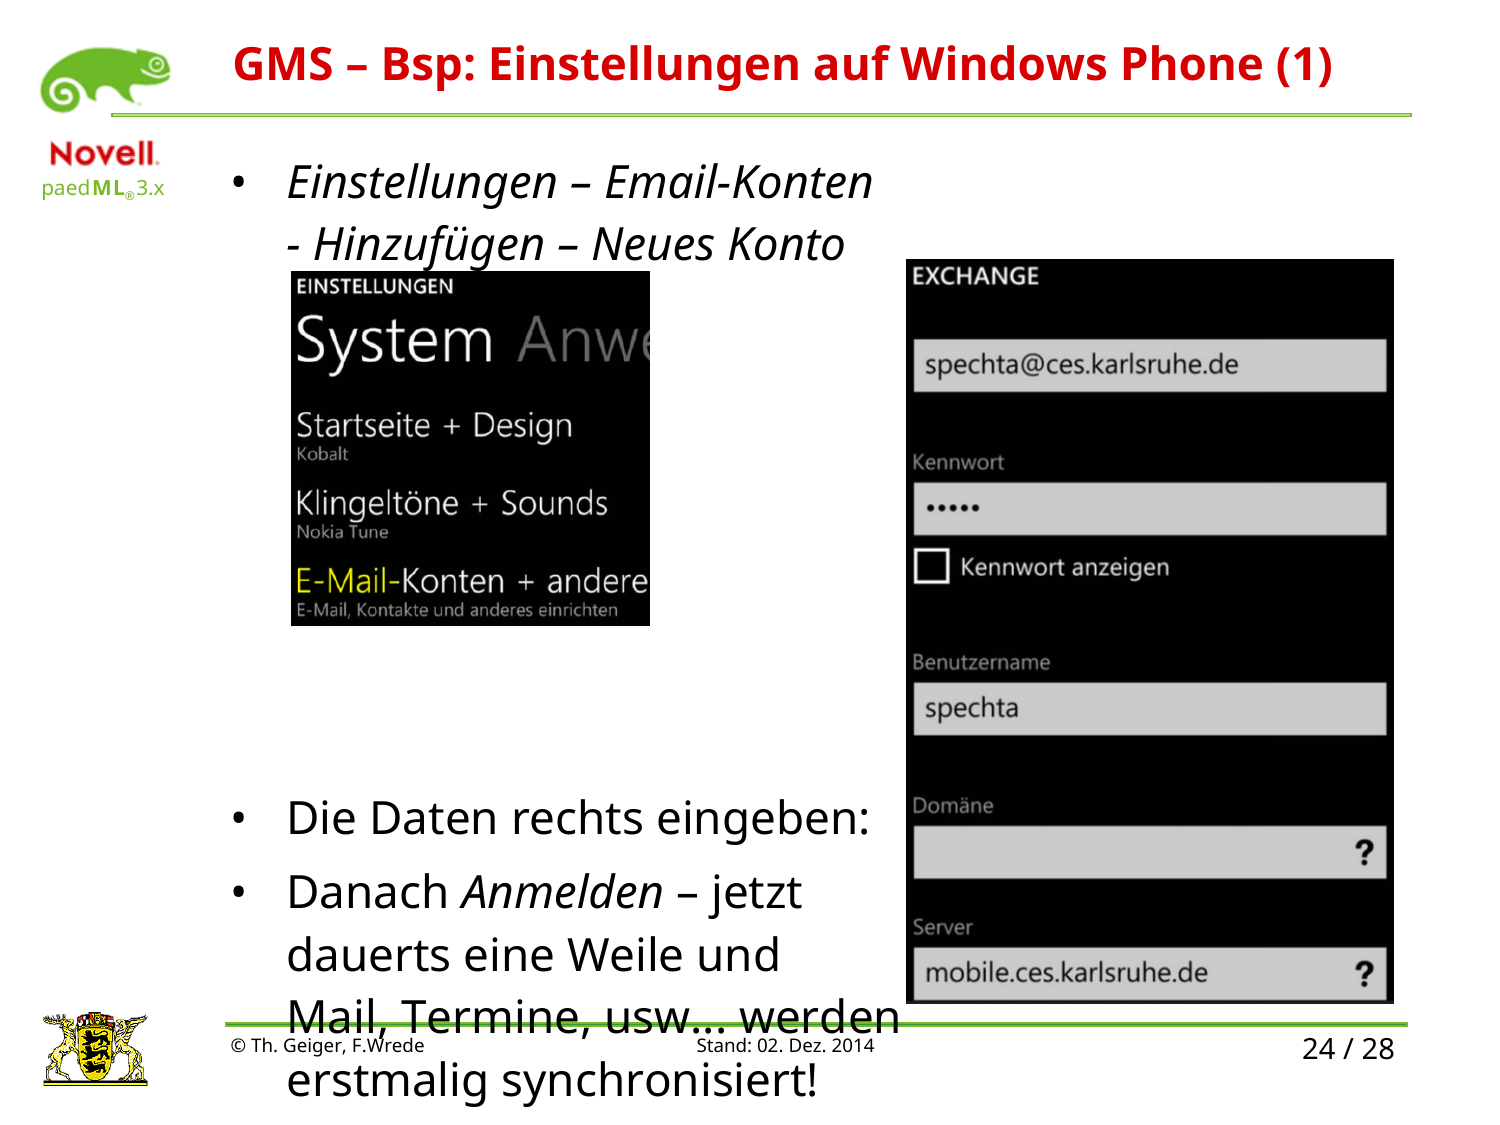

# GMS – Bsp: Einstellungen auf Windows Phone (1)
Einstellungen – Email-Konten
- Hinzufügen – Neues Konto
Die Daten rechts eingeben:
Danach Anmelden – jetzt
dauerts eine Weile und
Mail, Termine, usw... werden
erstmalig synchronisiert!
24
© Th. Geiger, F.Wrede
02. Dez. 2014